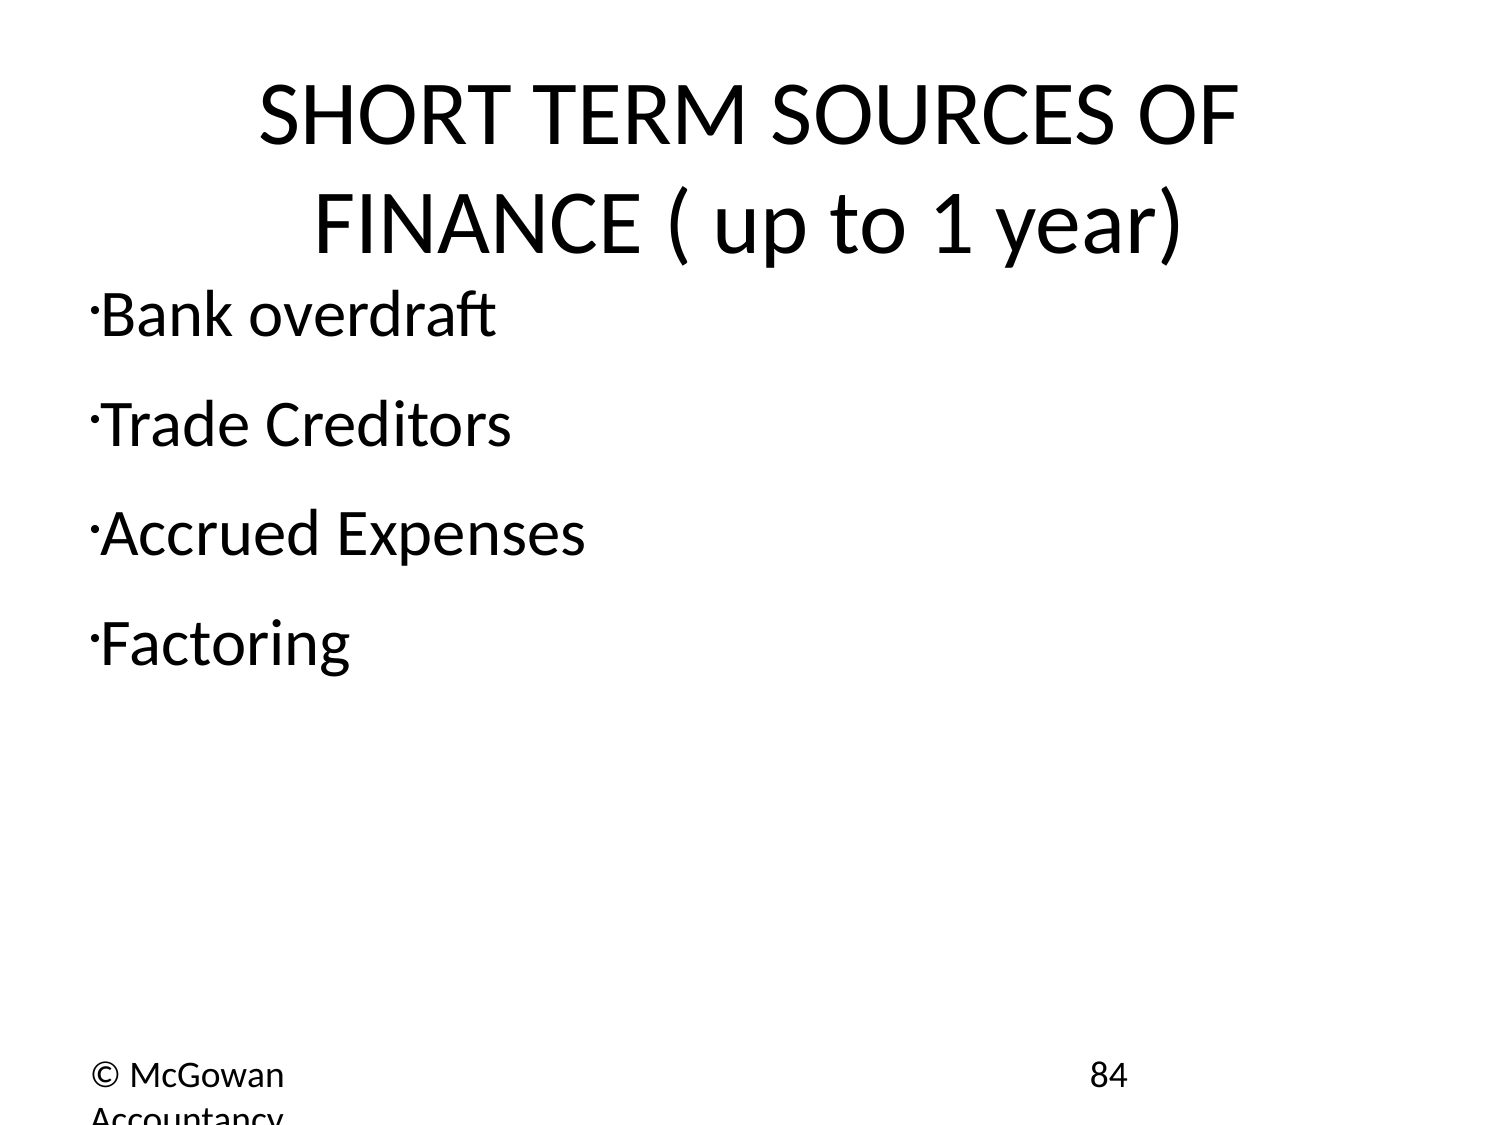

# SHORT TERM SOURCES OF FINANCE ( up to 1 year)
Bank overdraft
Trade Creditors
Accrued Expenses
Factoring
© McGowan Accountancy Services
84